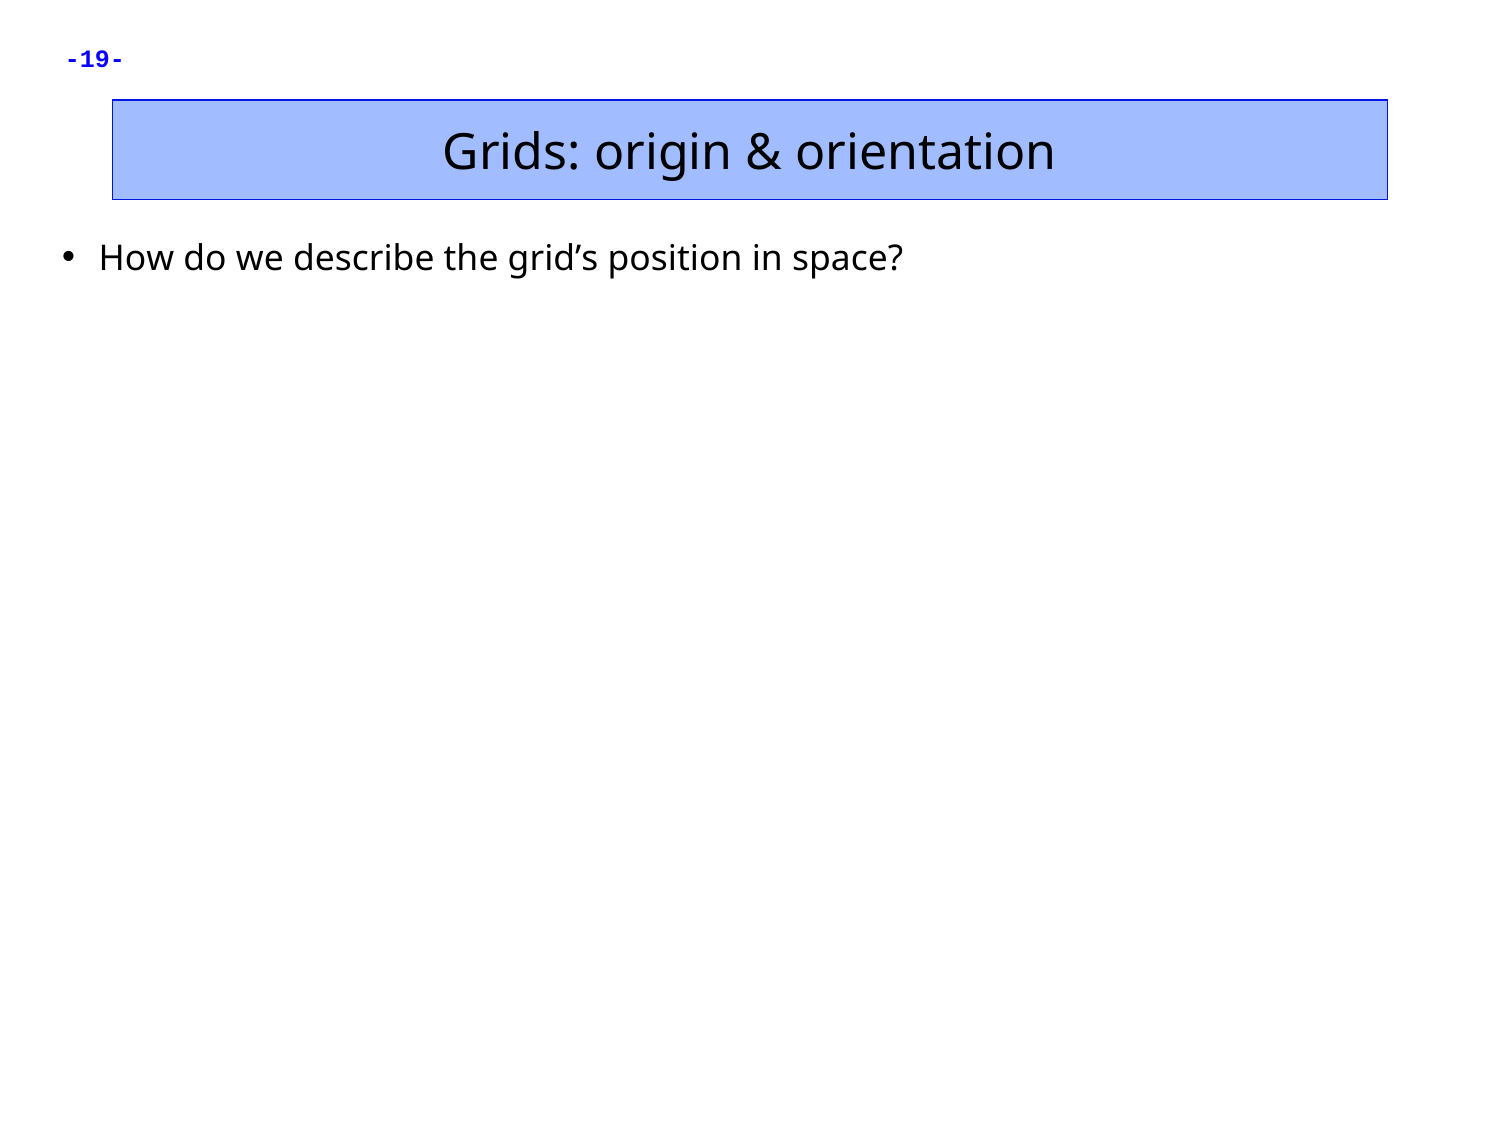

Grids: origin & orientation
How do we describe the grid’s position in space?